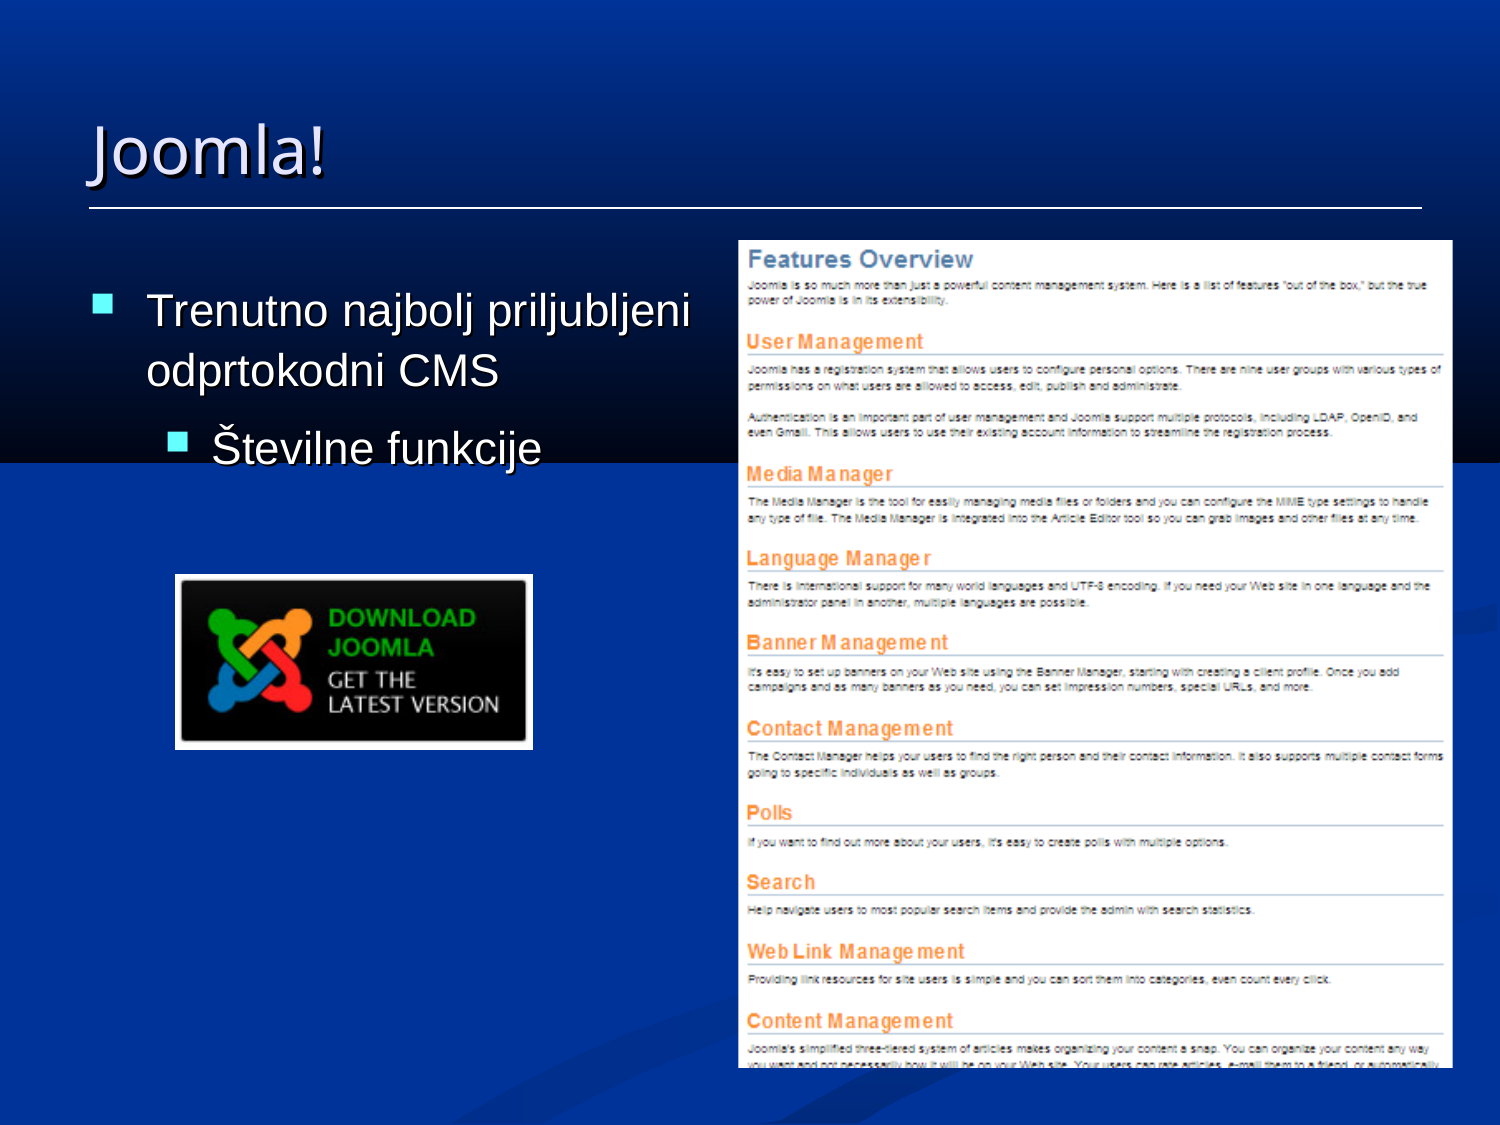

Joomla!
Trenutno najbolj priljubljeni odprtokodni CMS
Številne funkcije